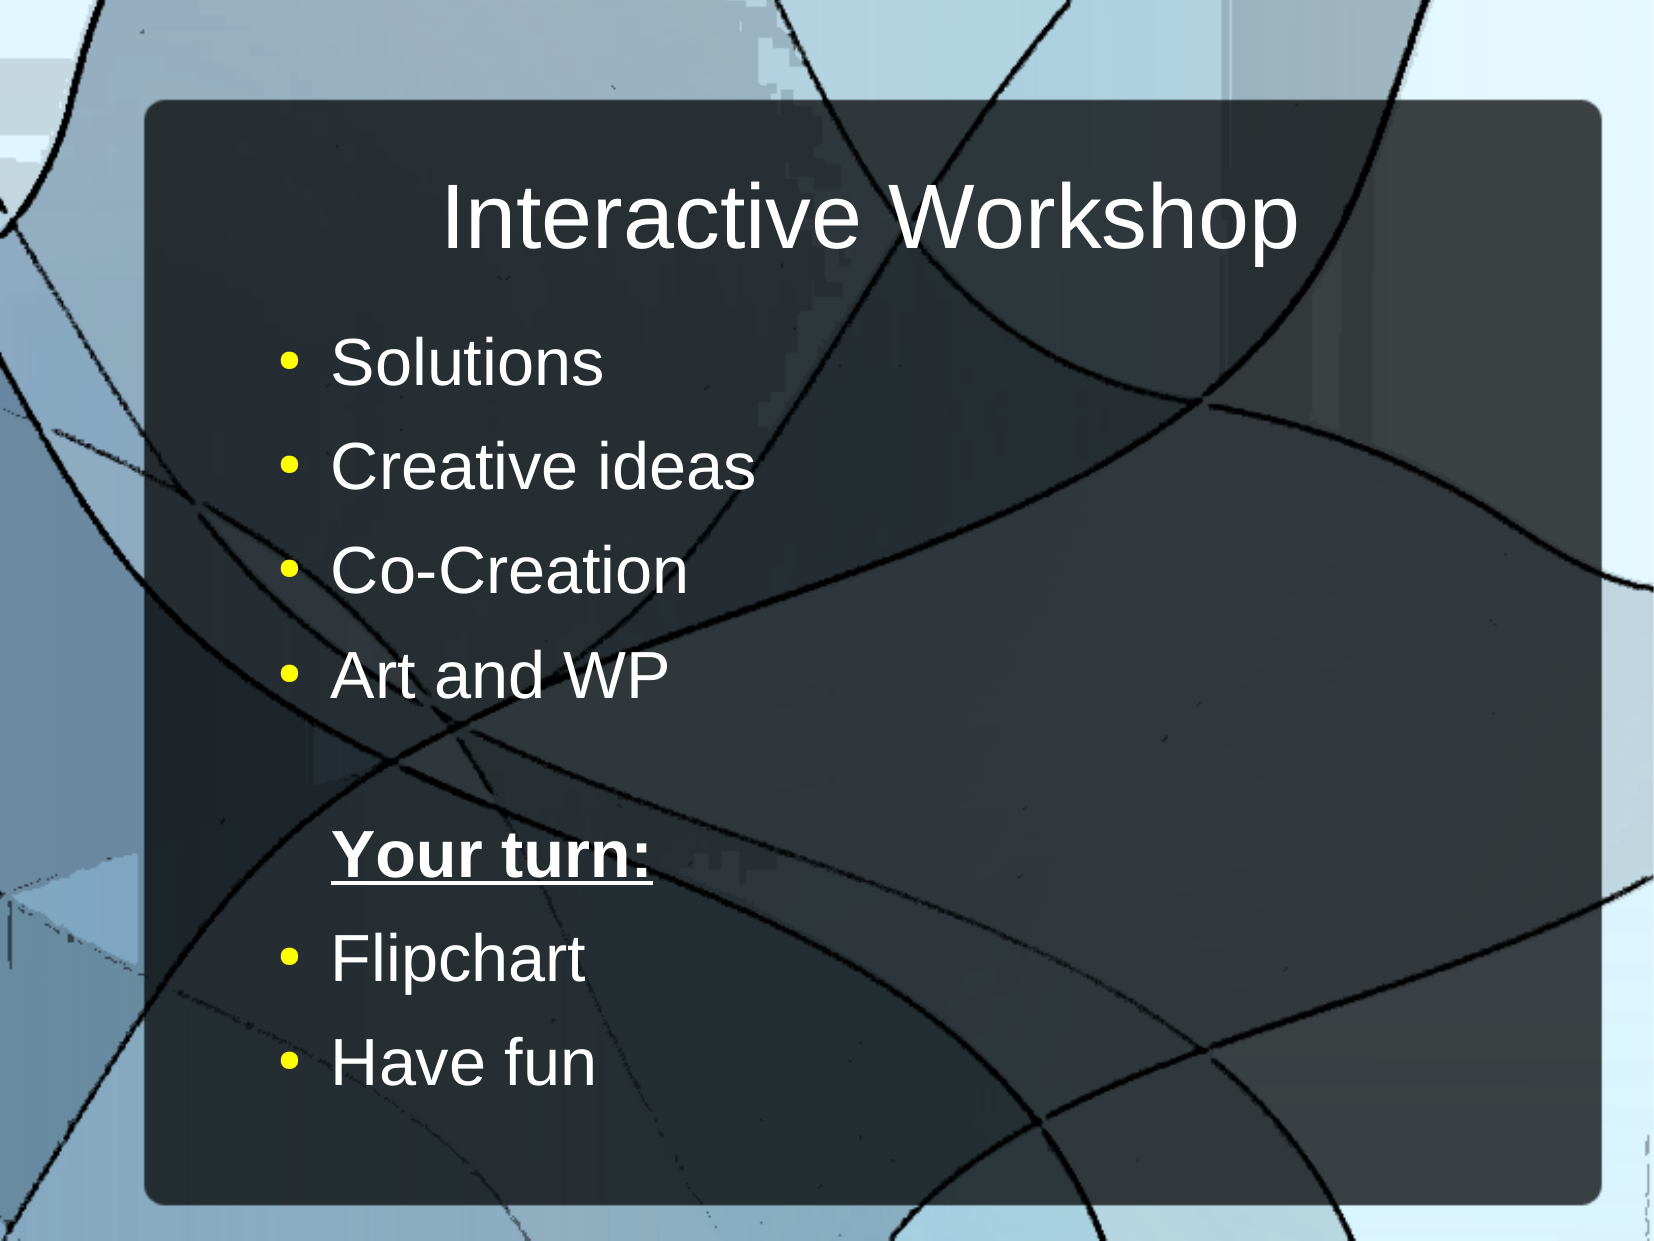

# Interactive Workshop
Solutions
Creative ideas
Co-Creation
Art and WP
Your turn:
Flipchart
Have fun